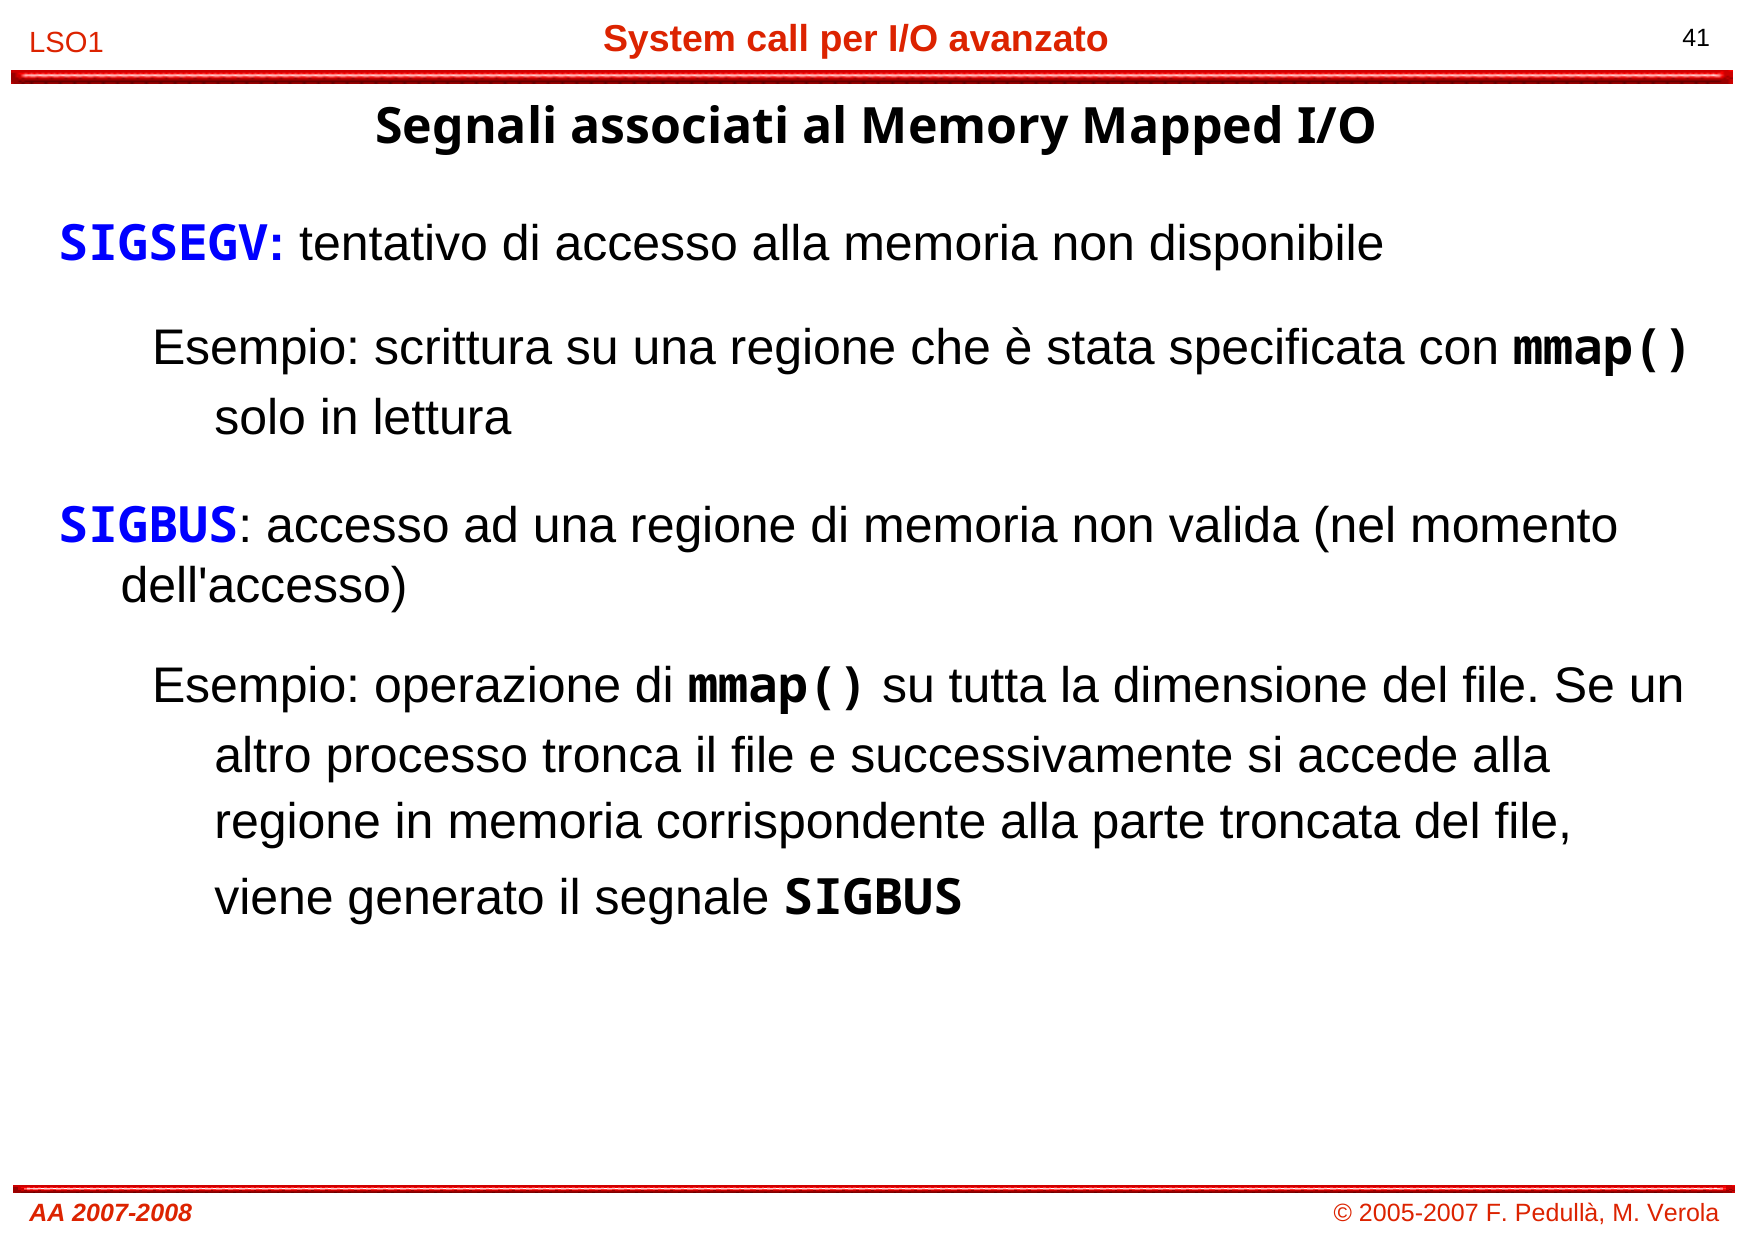

# Segnali associati al Memory Mapped I/O
SIGSEGV: tentativo di accesso alla memoria non disponibile
Esempio: scrittura su una regione che è stata specificata con mmap() solo in lettura
SIGBUS: accesso ad una regione di memoria non valida (nel momento dell'accesso)
Esempio: operazione di mmap() su tutta la dimensione del file. Se un altro processo tronca il file e successivamente si accede alla regione in memoria corrispondente alla parte troncata del file, viene generato il segnale SIGBUS